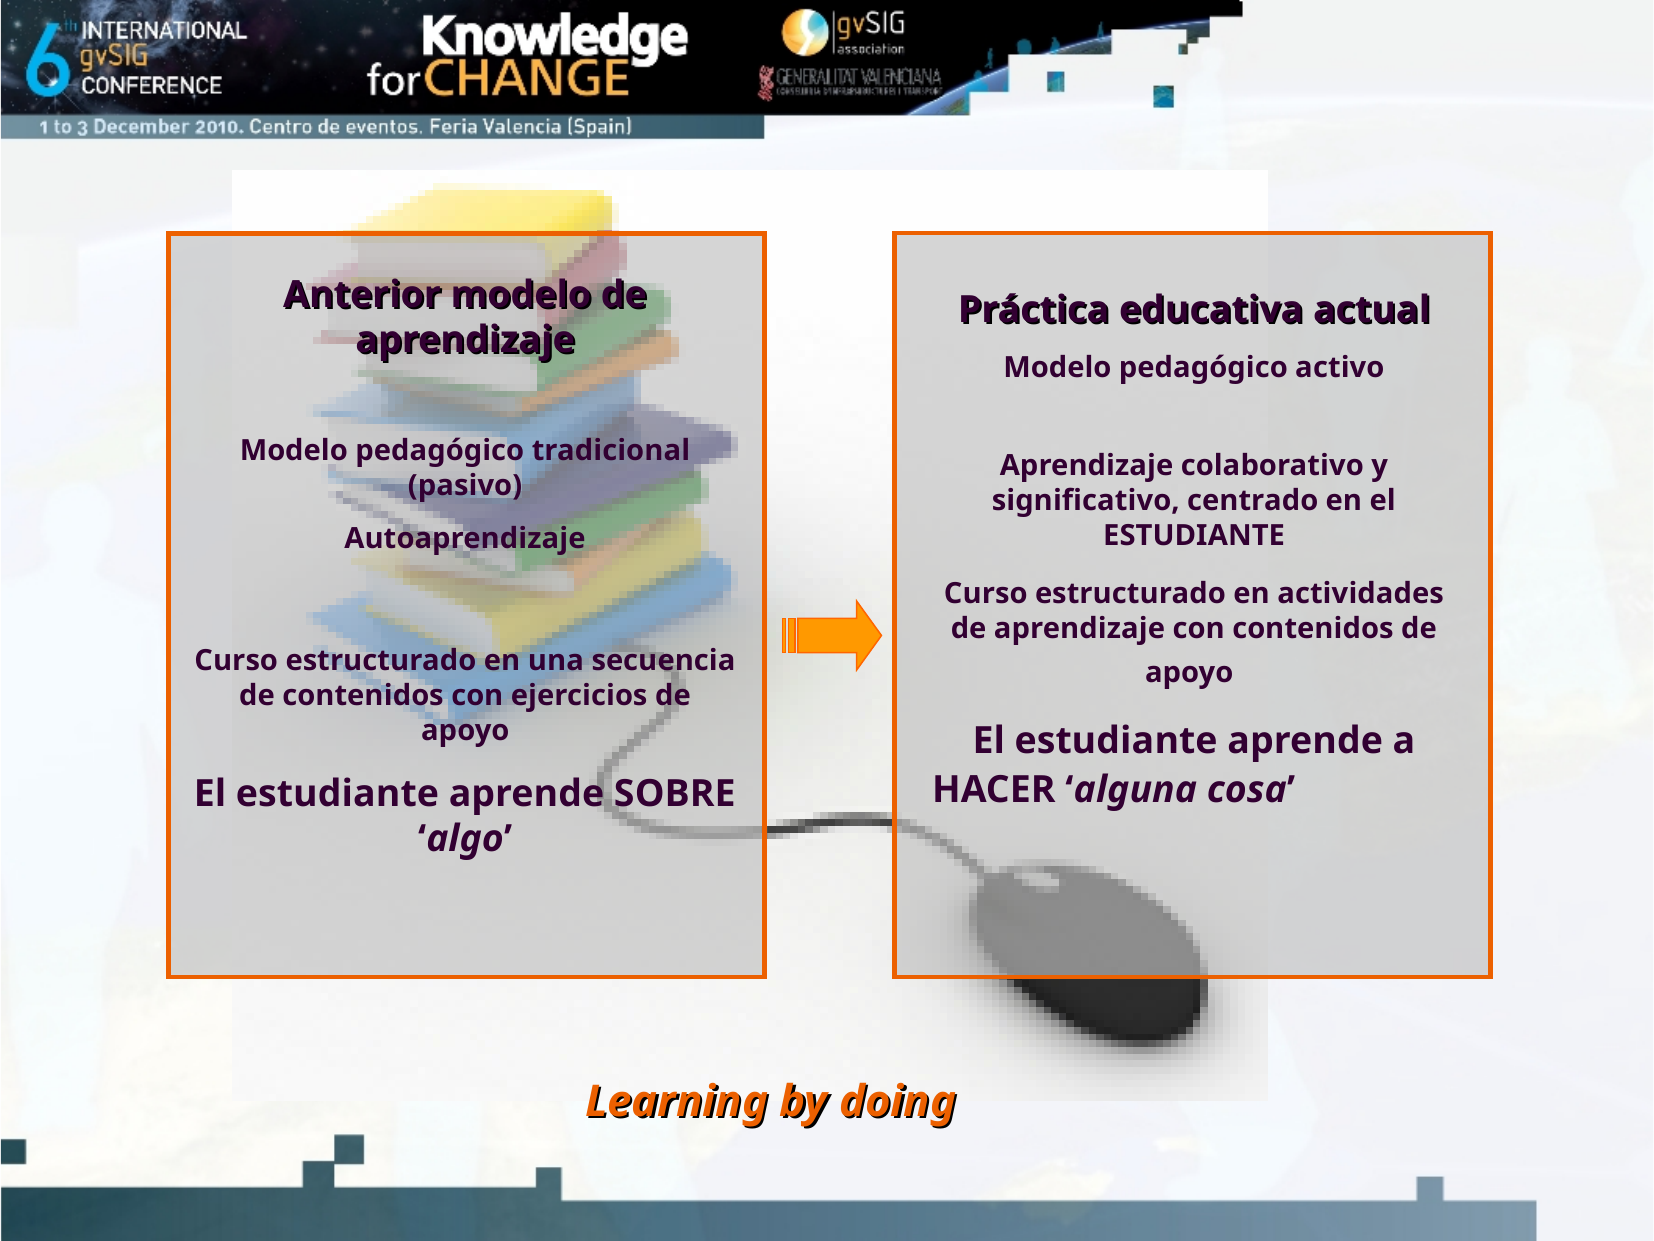

Anterior modelo de aprendizaje
Modelo pedagógico tradicional (pasivo)
Autoaprendizaje
Curso estructurado en una secuencia de contenidos con ejercicios de apoyo
El estudiante aprende SOBRE ‘algo’
Práctica educativa actual
Modelo pedagógico activo
Aprendizaje colaborativo y significativo, centrado en el ESTUDIANTE
Curso estructurado en actividades de aprendizaje con contenidos de apoyo
El estudiante aprende a HACER ‘alguna cosa’
Learning by doing